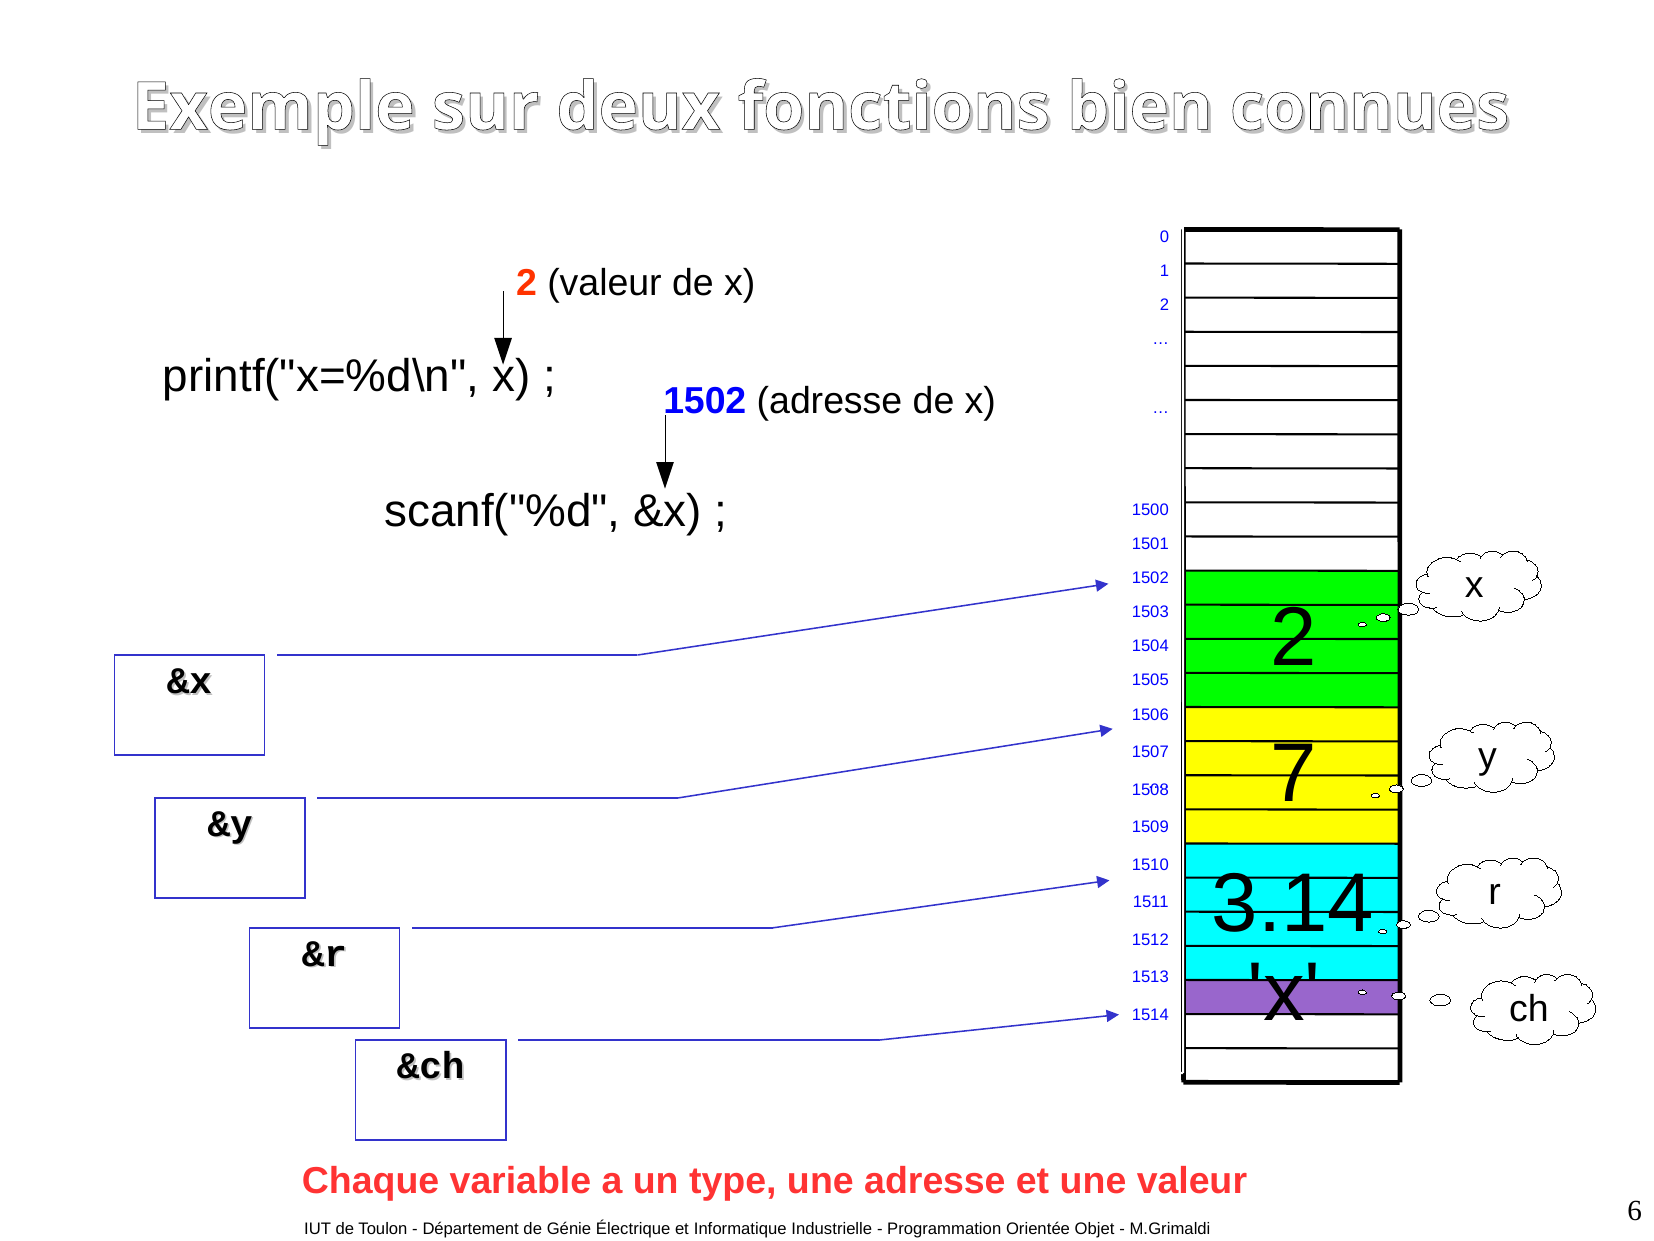

# Exemple sur deux fonctions bien connues
printf("x=%d\n", x) ;
			scanf("%d", &x) ;
0
1
2
…
…
1500
1501
1502
1503
1504
1505
1506	1507	1508	1509	1510	1511	1512	1513	1514
….
2 (valeur de x)
1502 (adresse de x)
x
2
&x
7
y
&y
3.14
r
&r
'x'
ch
&ch
Chaque variable a un type, une adresse et une valeur